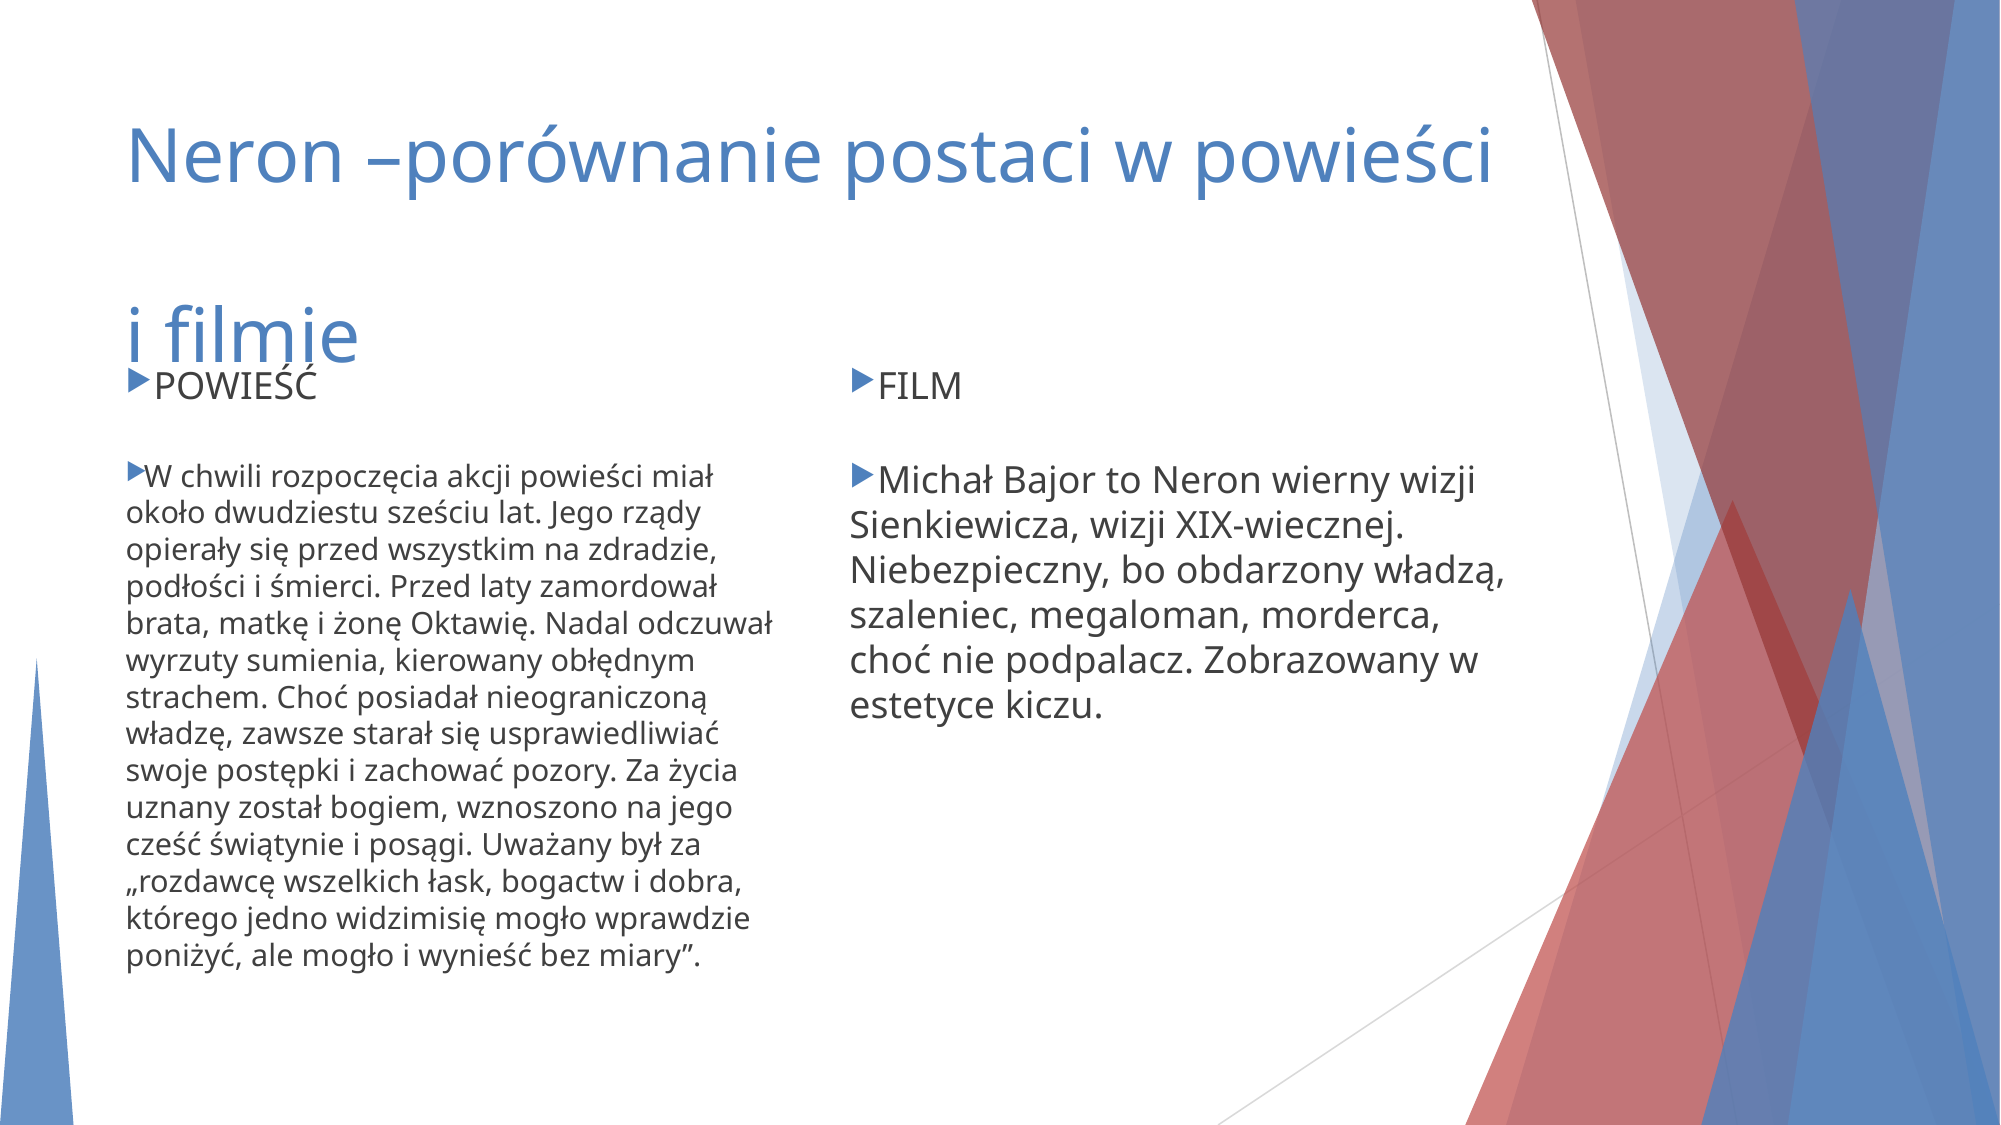

# Neron –porównanie postaci w powieści i filmie
POWIEŚĆ
FILM
W chwili rozpoczęcia akcji powieści miał około dwudziestu sześciu lat. Jego rządy opierały się przed wszystkim na zdradzie, podłości i śmierci. Przed laty zamordował brata, matkę i żonę Oktawię. Nadal odczuwał wyrzuty sumienia, kierowany obłędnym strachem. Choć posiadał nieograniczoną władzę, zawsze starał się usprawiedliwiać swoje postępki i zachować pozory. Za życia uznany został bogiem, wznoszono na jego cześć świątynie i posągi. Uważany był za „rozdawcę wszelkich łask, bogactw i dobra, którego jedno widzimisię mogło wprawdzie poniżyć, ale mogło i wynieść bez miary”.
Michał Bajor to Neron wierny wizji Sienkiewicza, wizji XIX-wiecznej. Niebezpieczny, bo obdarzony władzą, szaleniec, megaloman, morderca, choć nie podpalacz. Zobrazowany w estetyce kiczu.